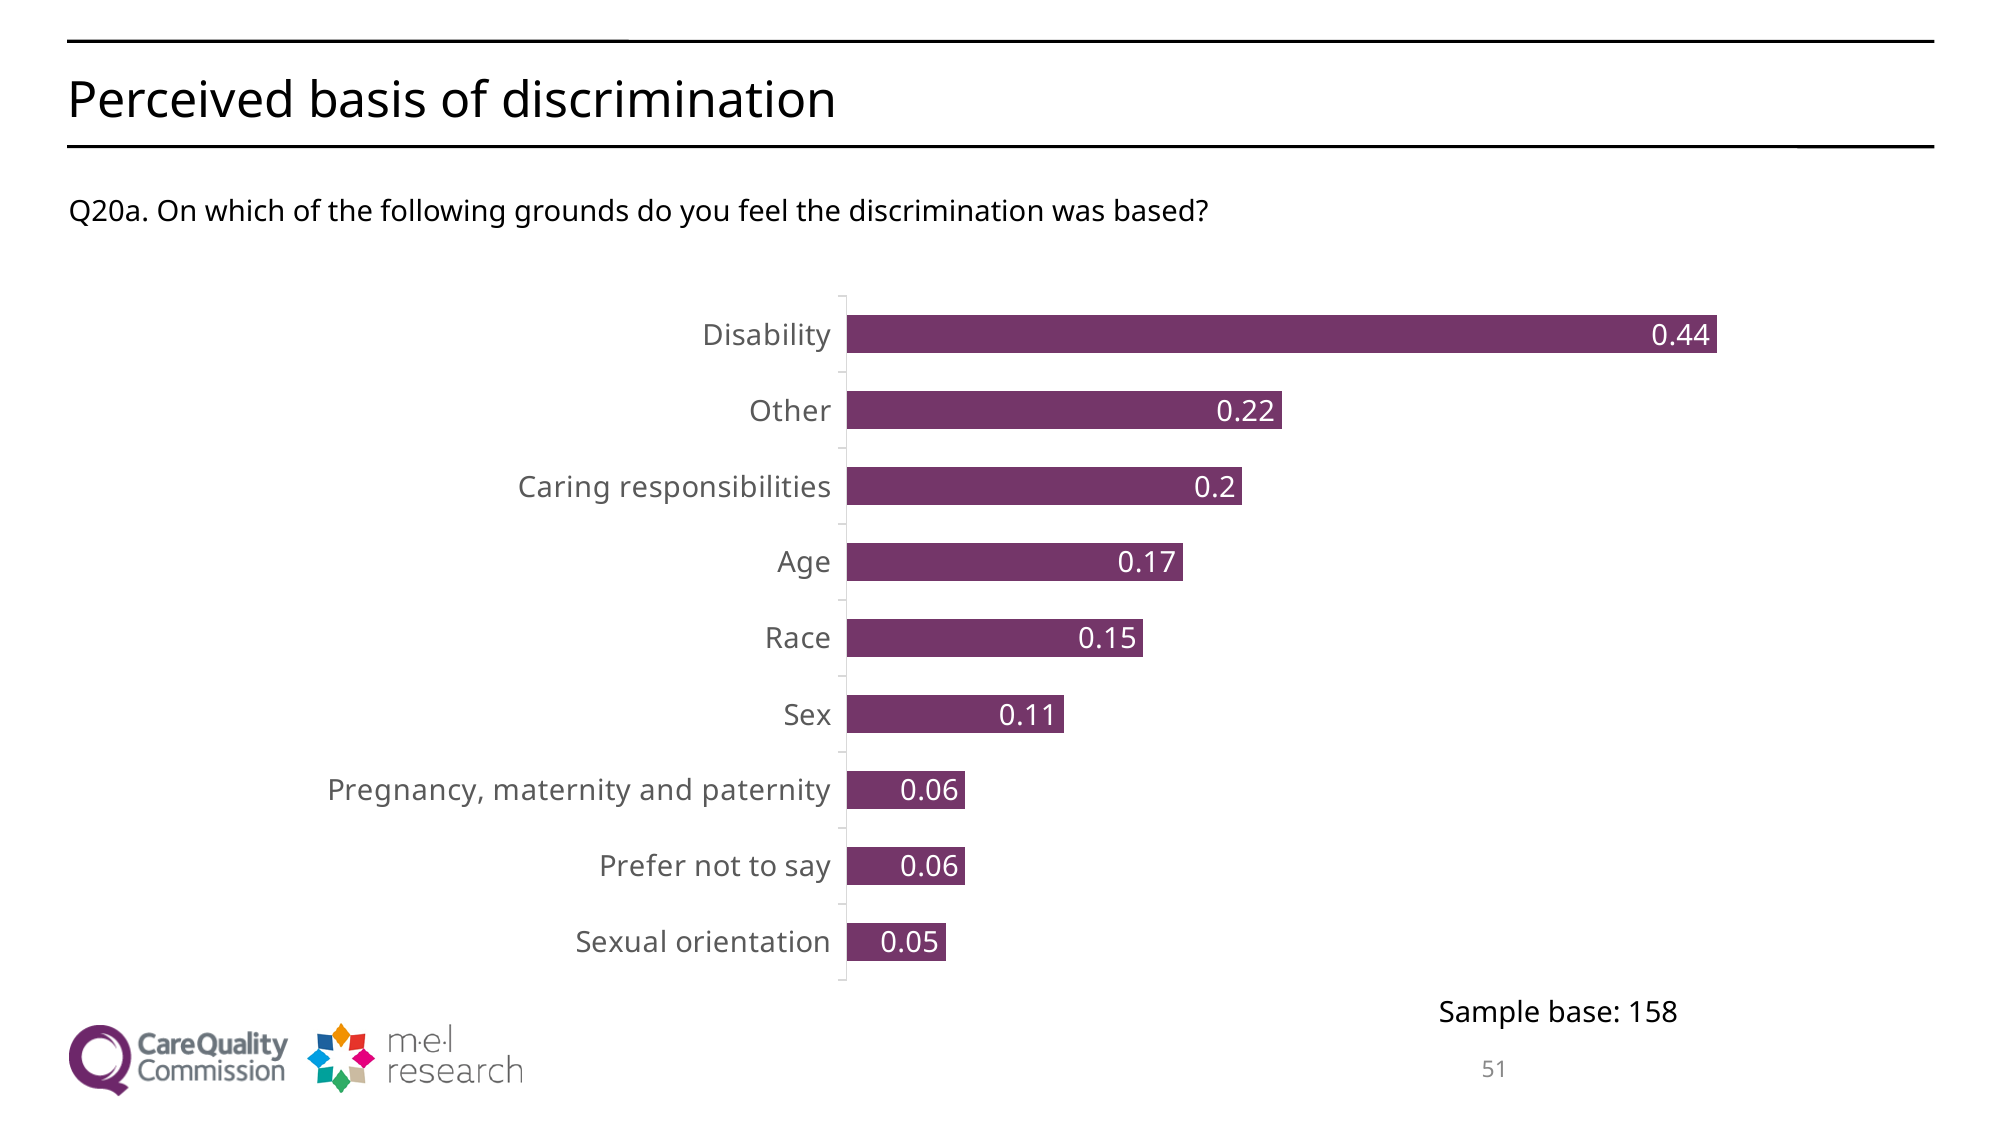

# Perceived basis of discrimination
Q20a. On which of the following grounds do you feel the discrimination was based?
### Chart
| Category | x |
|---|---|
| Disability | 0.44 |
| Other | 0.22 |
| Caring responsibilities | 0.2 |
| Age | 0.17 |
| Race | 0.15 |
| Sex | 0.11 |
| Pregnancy, maternity and paternity | 0.06 |
| Prefer not to say | 0.06 |
| Sexual orientation | 0.05 |Sample base: 158
41